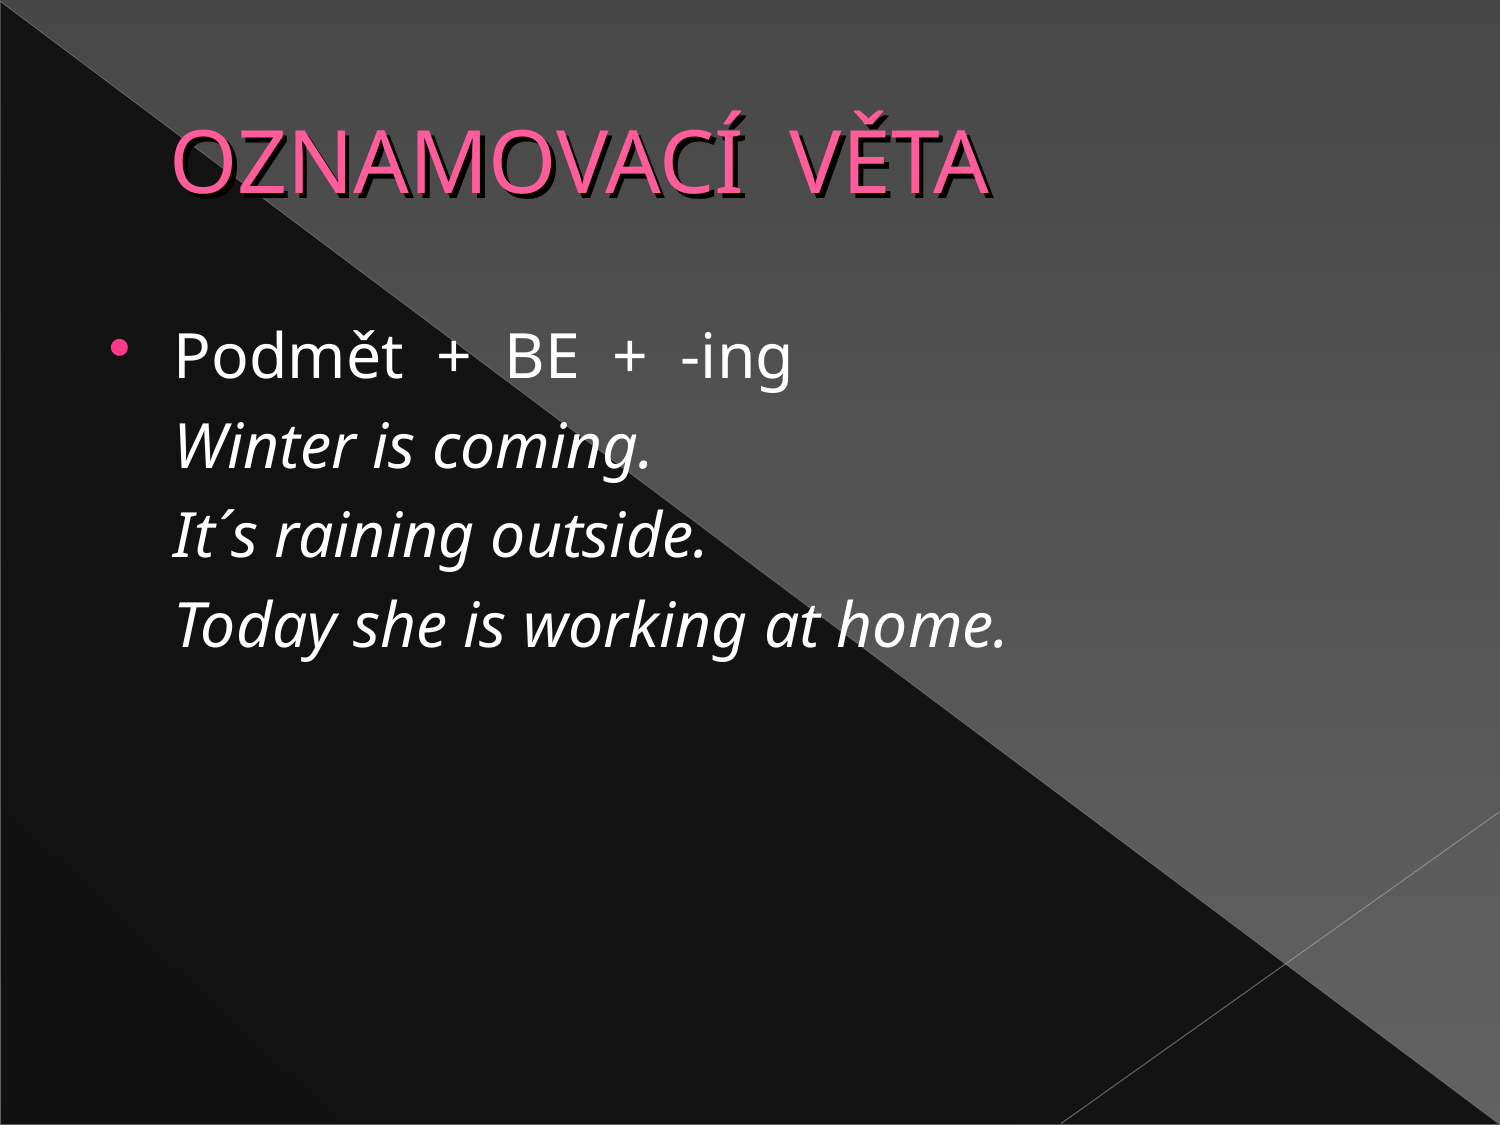

# OZNAMOVACÍ VĚTA
Podmět + BE + -ing
Winter is coming.
It´s raining outside.
Today she is working at home.